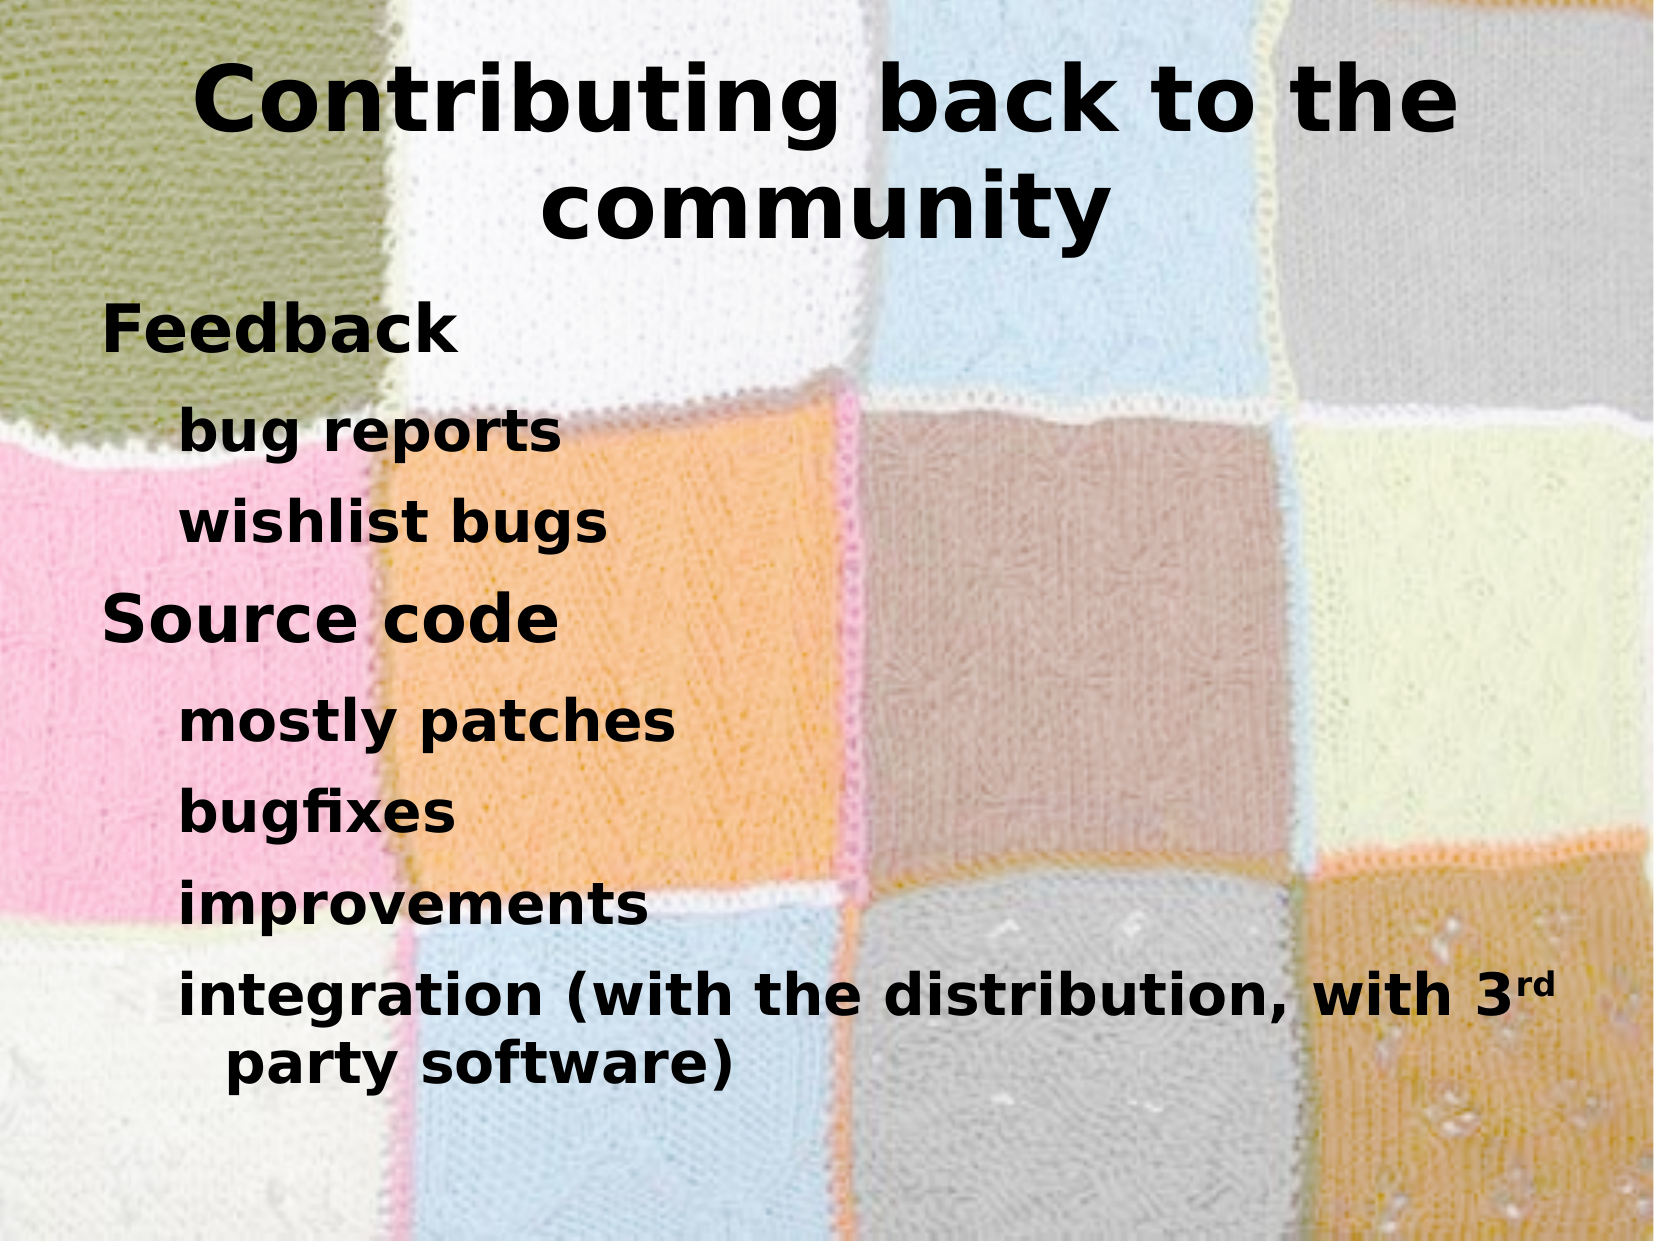

# Contributing back to the community
Feedback
bug reports
wishlist bugs
Source code
mostly patches
bugfixes
improvements
integration (with the distribution, with 3rd party software)